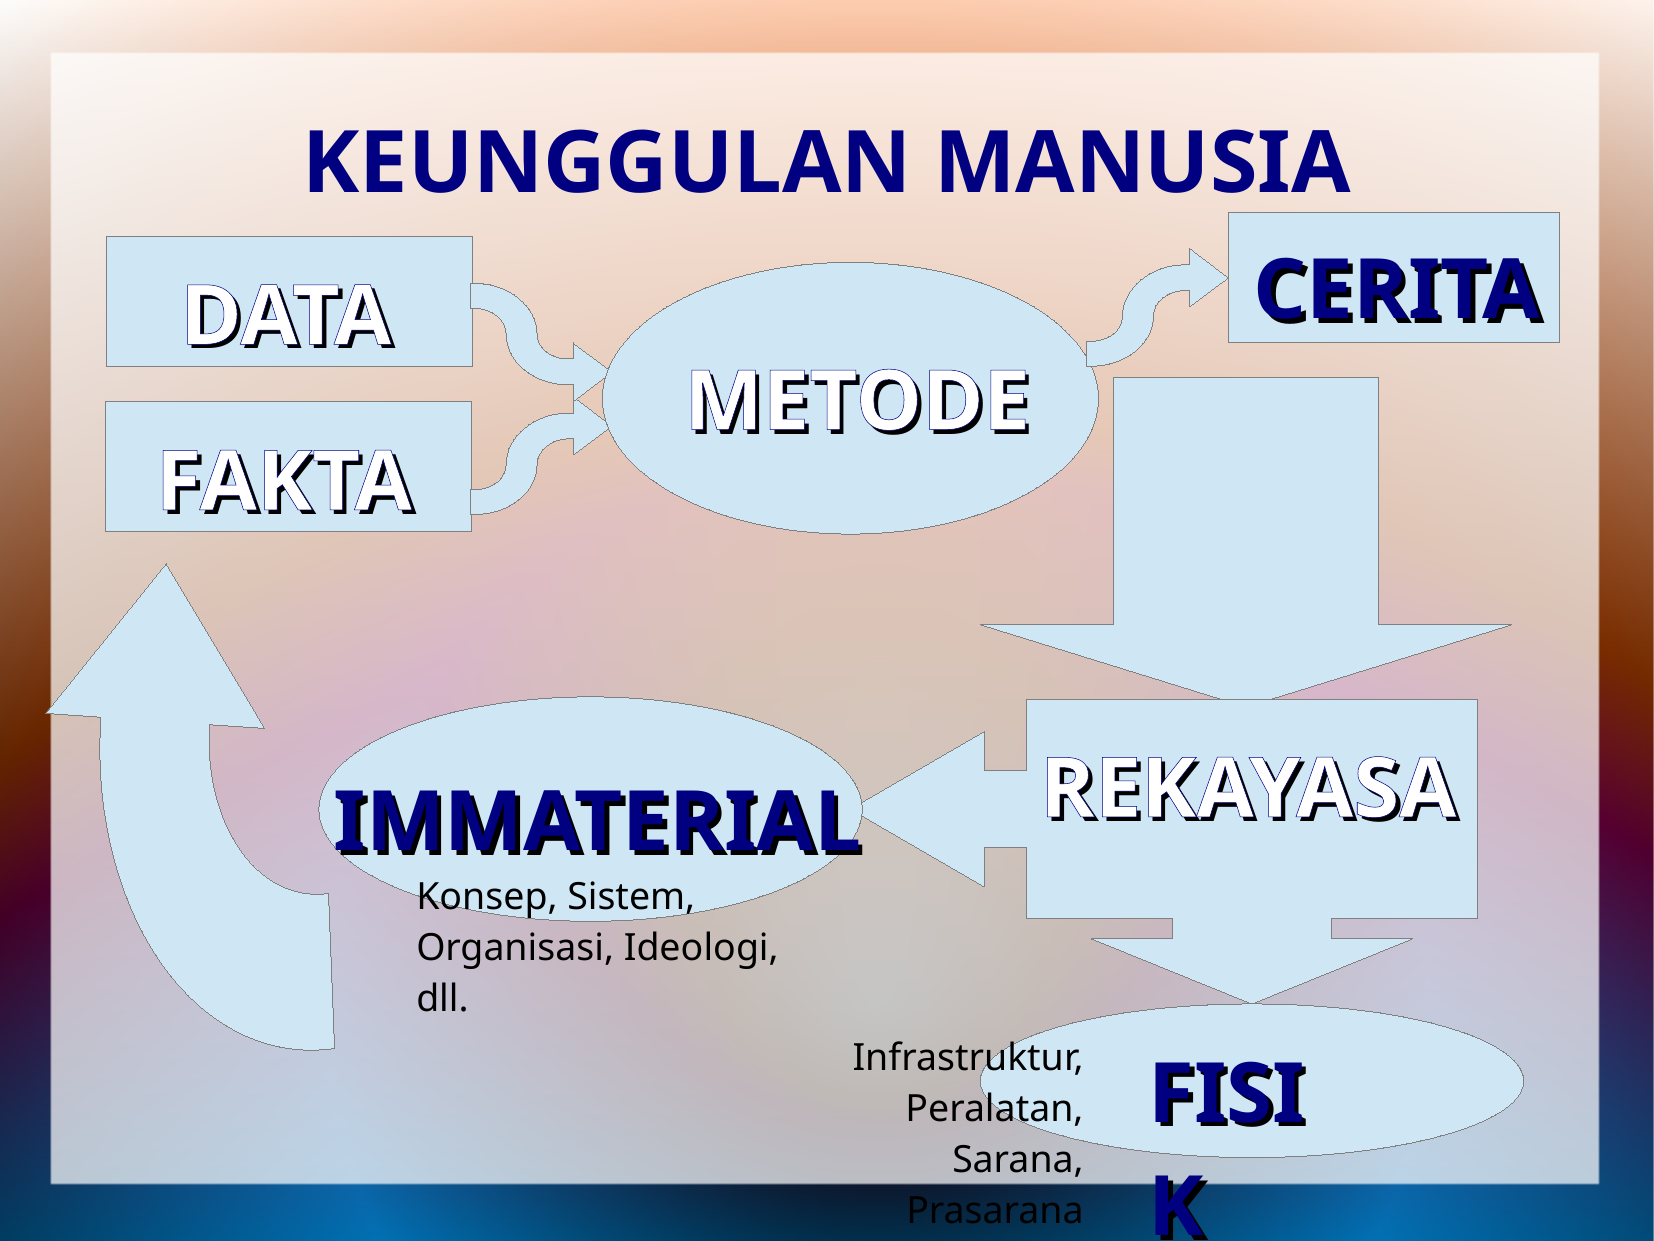

# KEUNGGULAN MANUSIA
CERITA
DATA
METODE
FAKTA
REKAYASA
IMMATERIAL
Konsep, Sistem, Organisasi, Ideologi, dll.
Infrastruktur, Peralatan, Sarana, Prasarana
FISIK